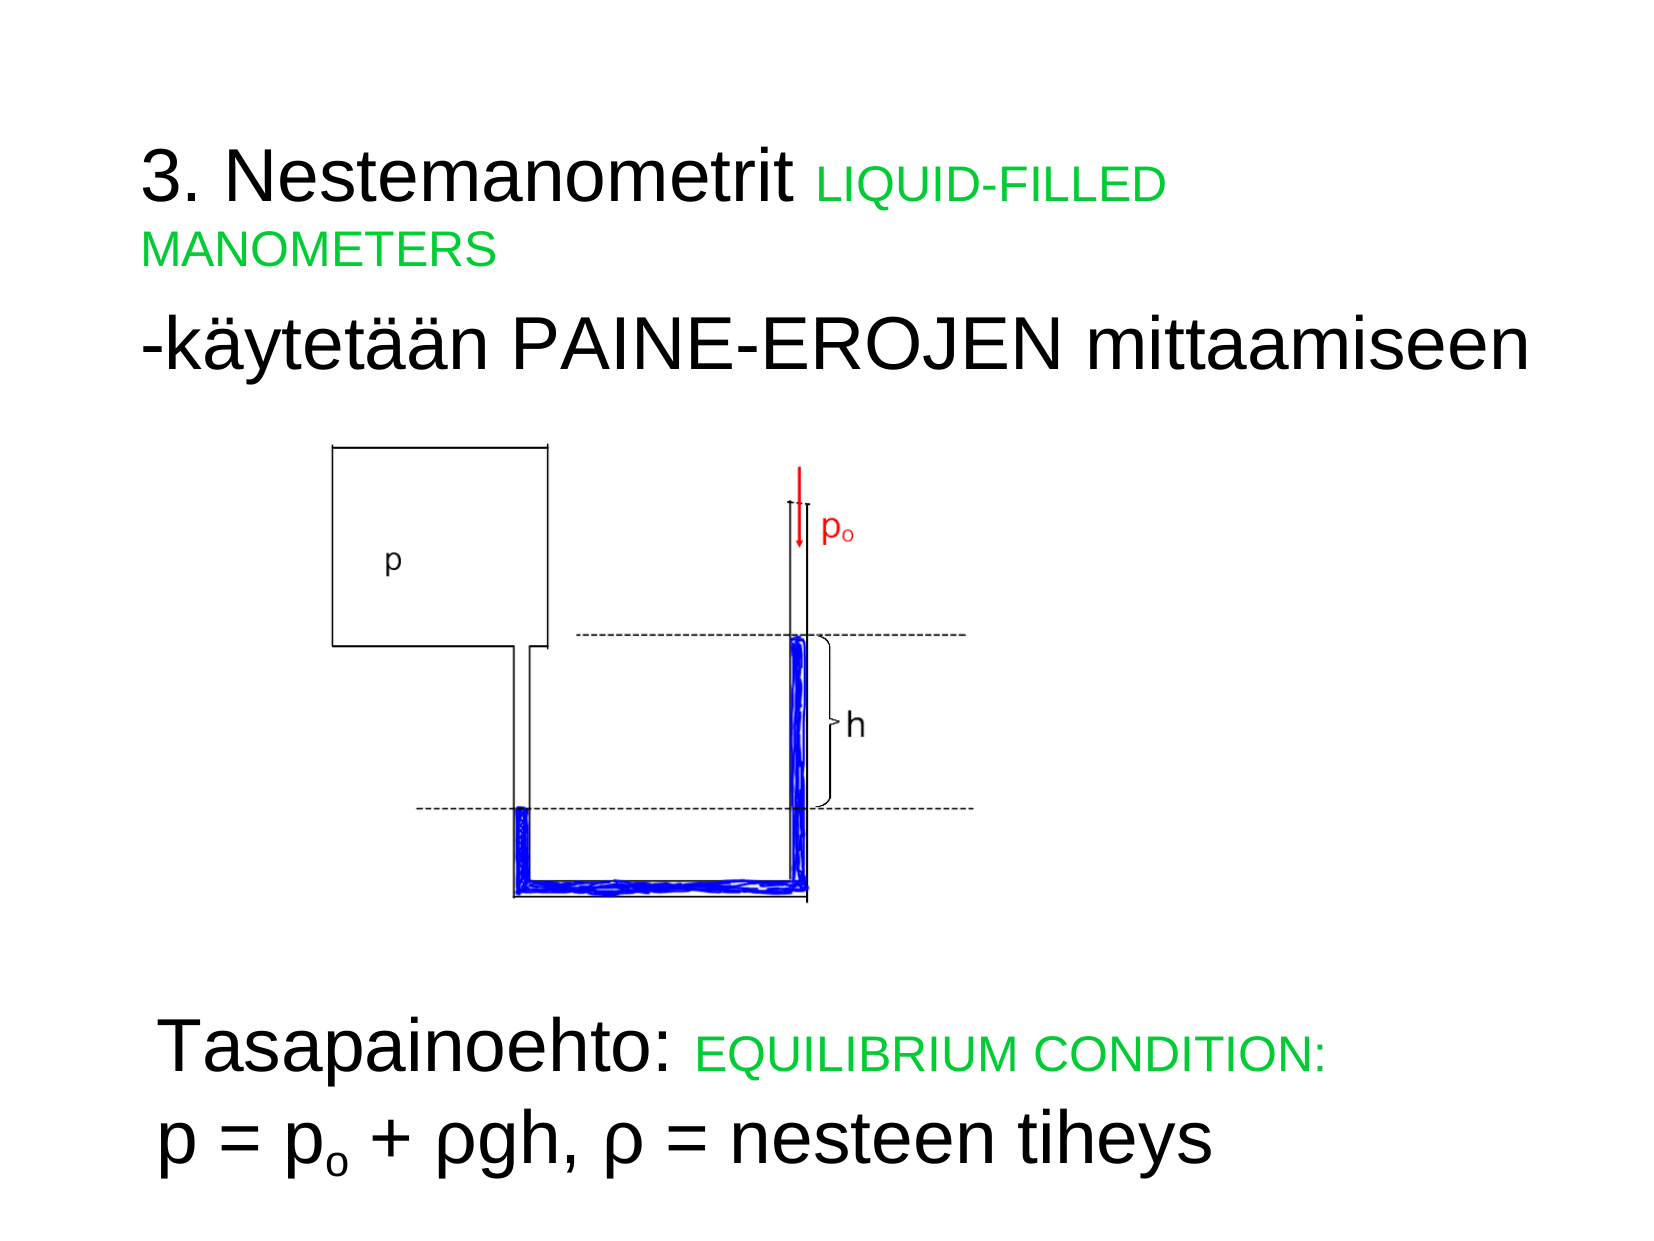

3. Nestemanometrit LIQUID-FILLED MANOMETERS
-käytetään PAINE-EROJEN mittaamiseen
Tasapainoehto: EQUILIBRIUM CONDITION:
p = po + ρgh, ρ = nesteen tiheys